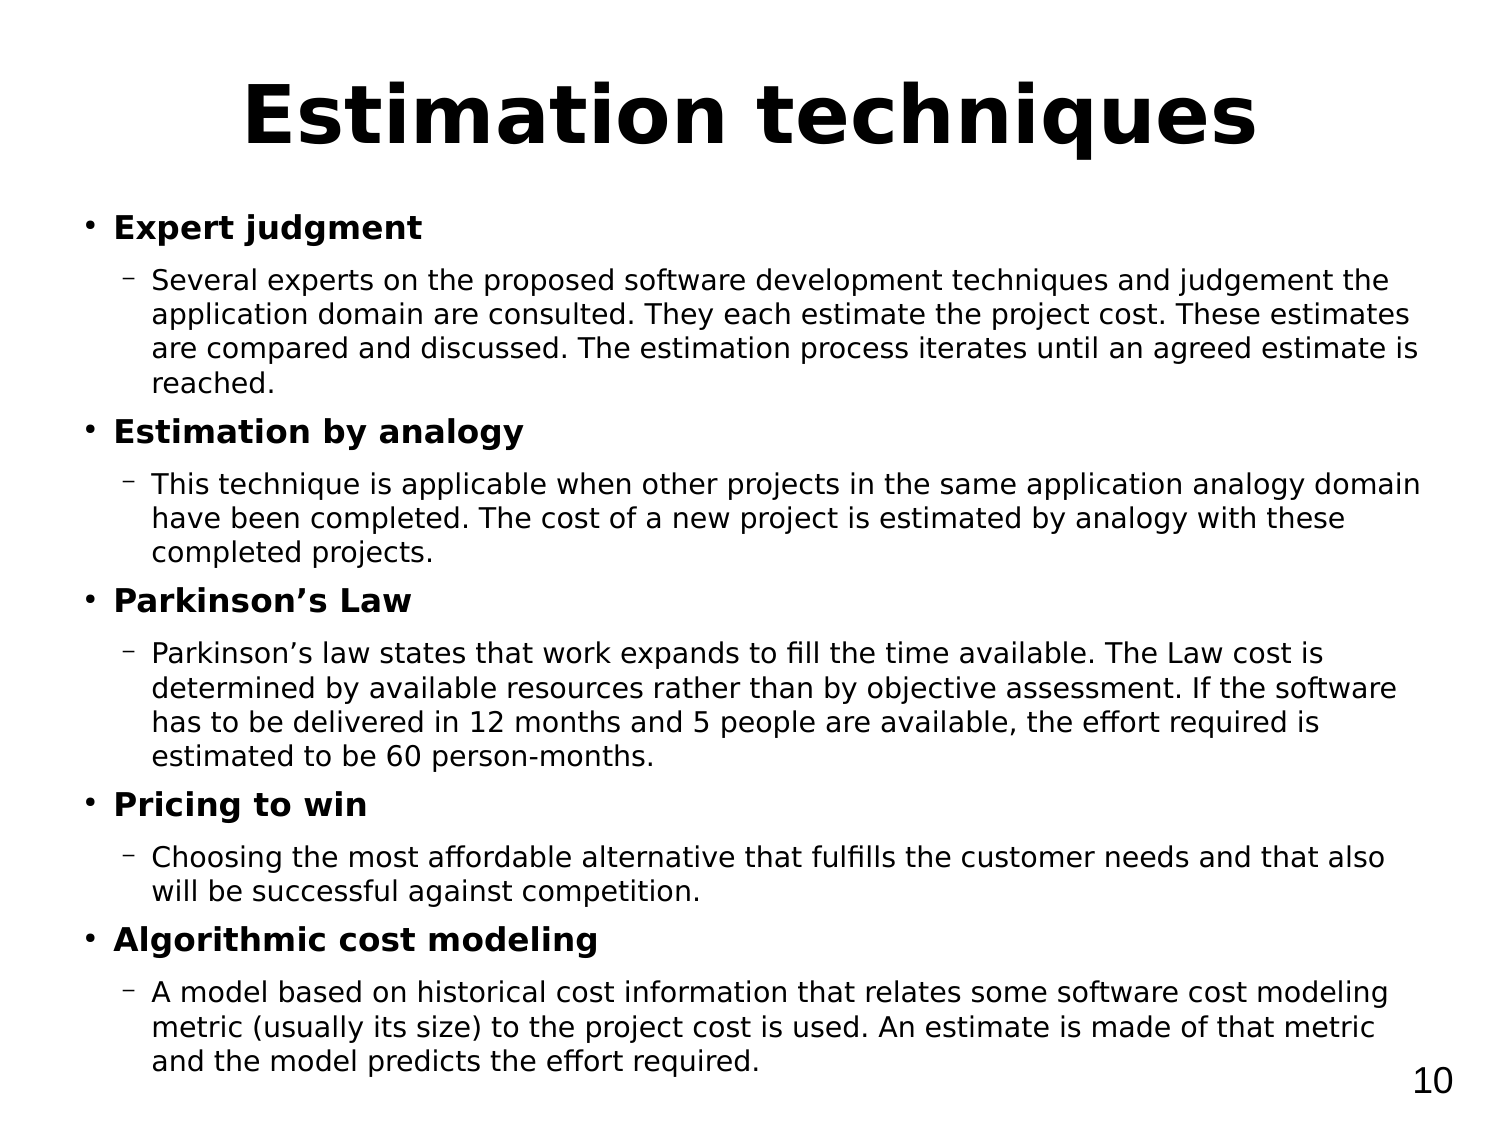

# Estimation techniques
Expert judgment
Several experts on the proposed software development techniques and judgement the application domain are consulted. They each estimate the project cost. These estimates are compared and discussed. The estimation process iterates until an agreed estimate is reached.
Estimation by analogy
This technique is applicable when other projects in the same application analogy domain have been completed. The cost of a new project is estimated by analogy with these completed projects.
Parkinson’s Law
Parkinson’s law states that work expands to fill the time available. The Law cost is determined by available resources rather than by objective assessment. If the software has to be delivered in 12 months and 5 people are available, the effort required is estimated to be 60 person-months.
Pricing to win
Choosing the most affordable alternative that fulfills the customer needs and that also will be successful against competition.
Algorithmic cost modeling
A model based on historical cost information that relates some software cost modeling metric (usually its size) to the project cost is used. An estimate is made of that metric and the model predicts the effort required.